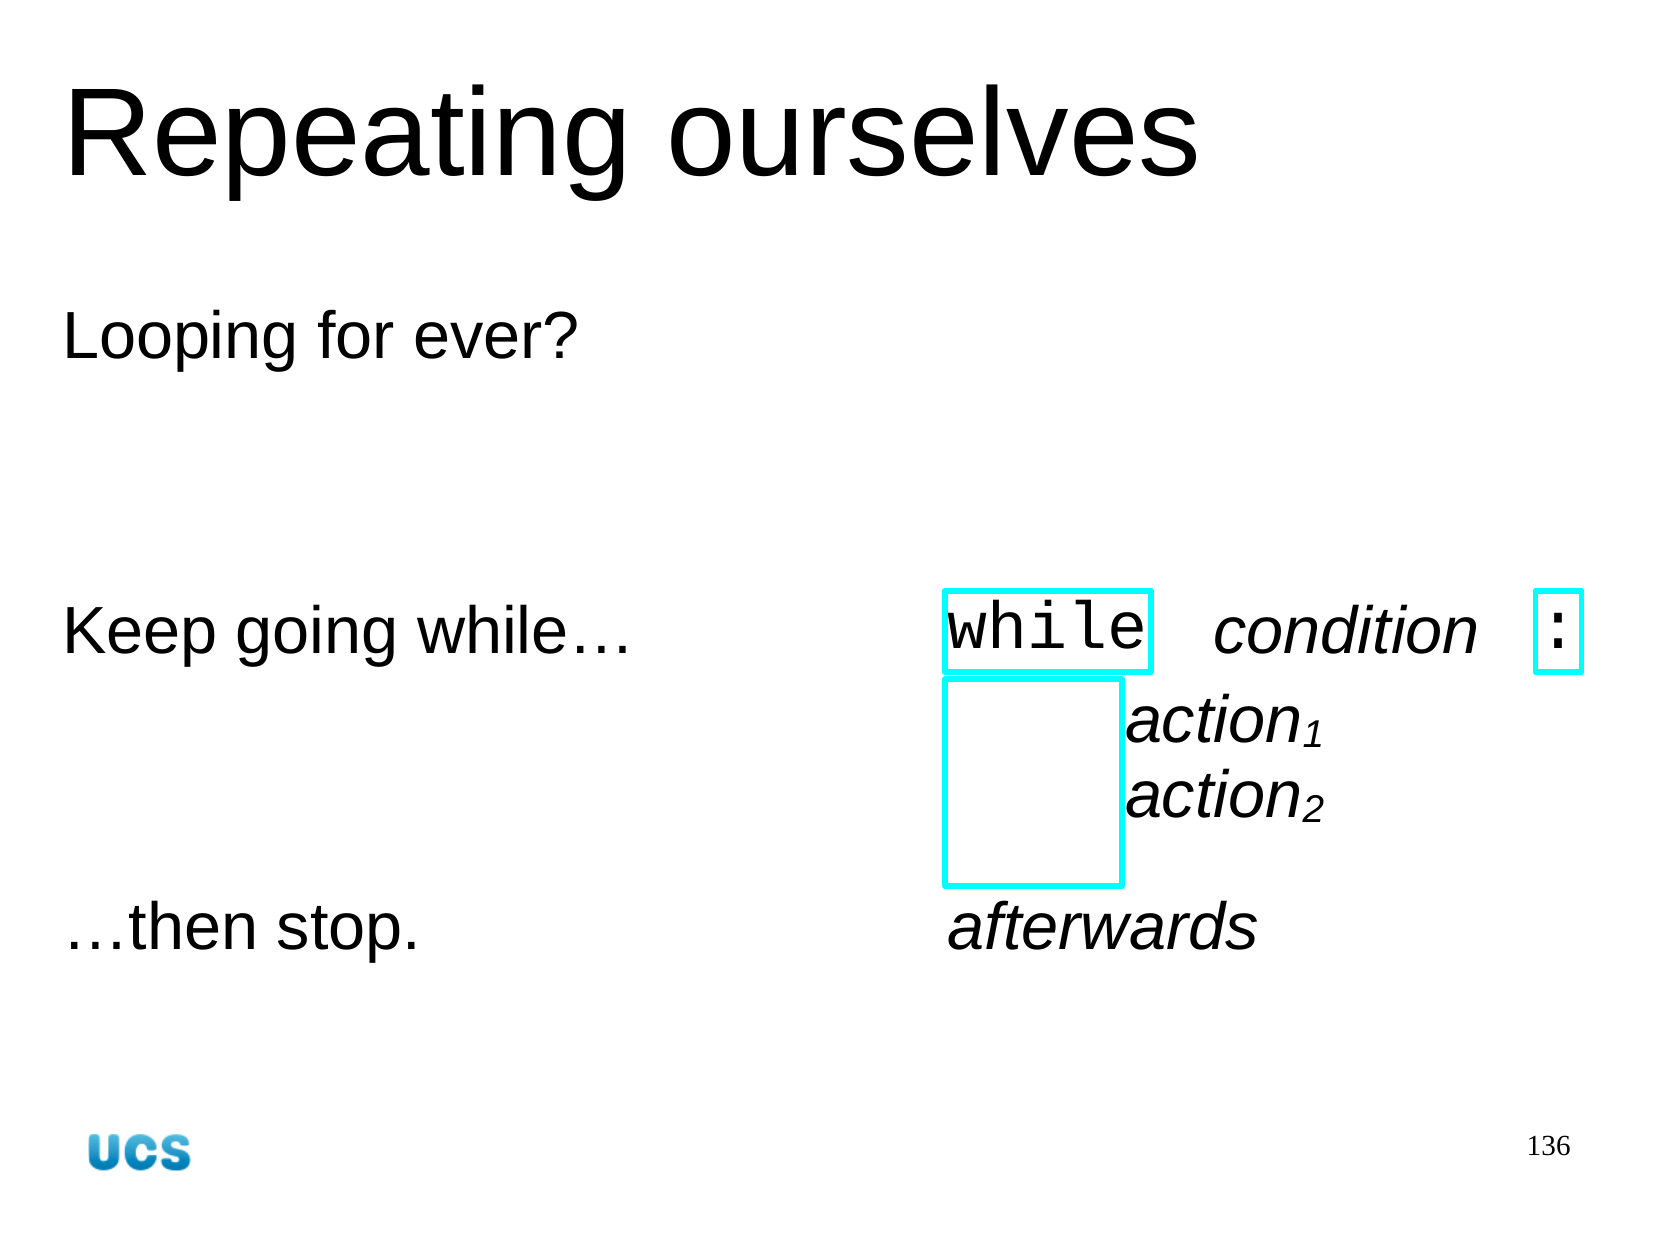

Repeating ourselves
Looping for ever?
while
condition
:
Keep going while…
action1
action2
afterwards
…then stop.
136